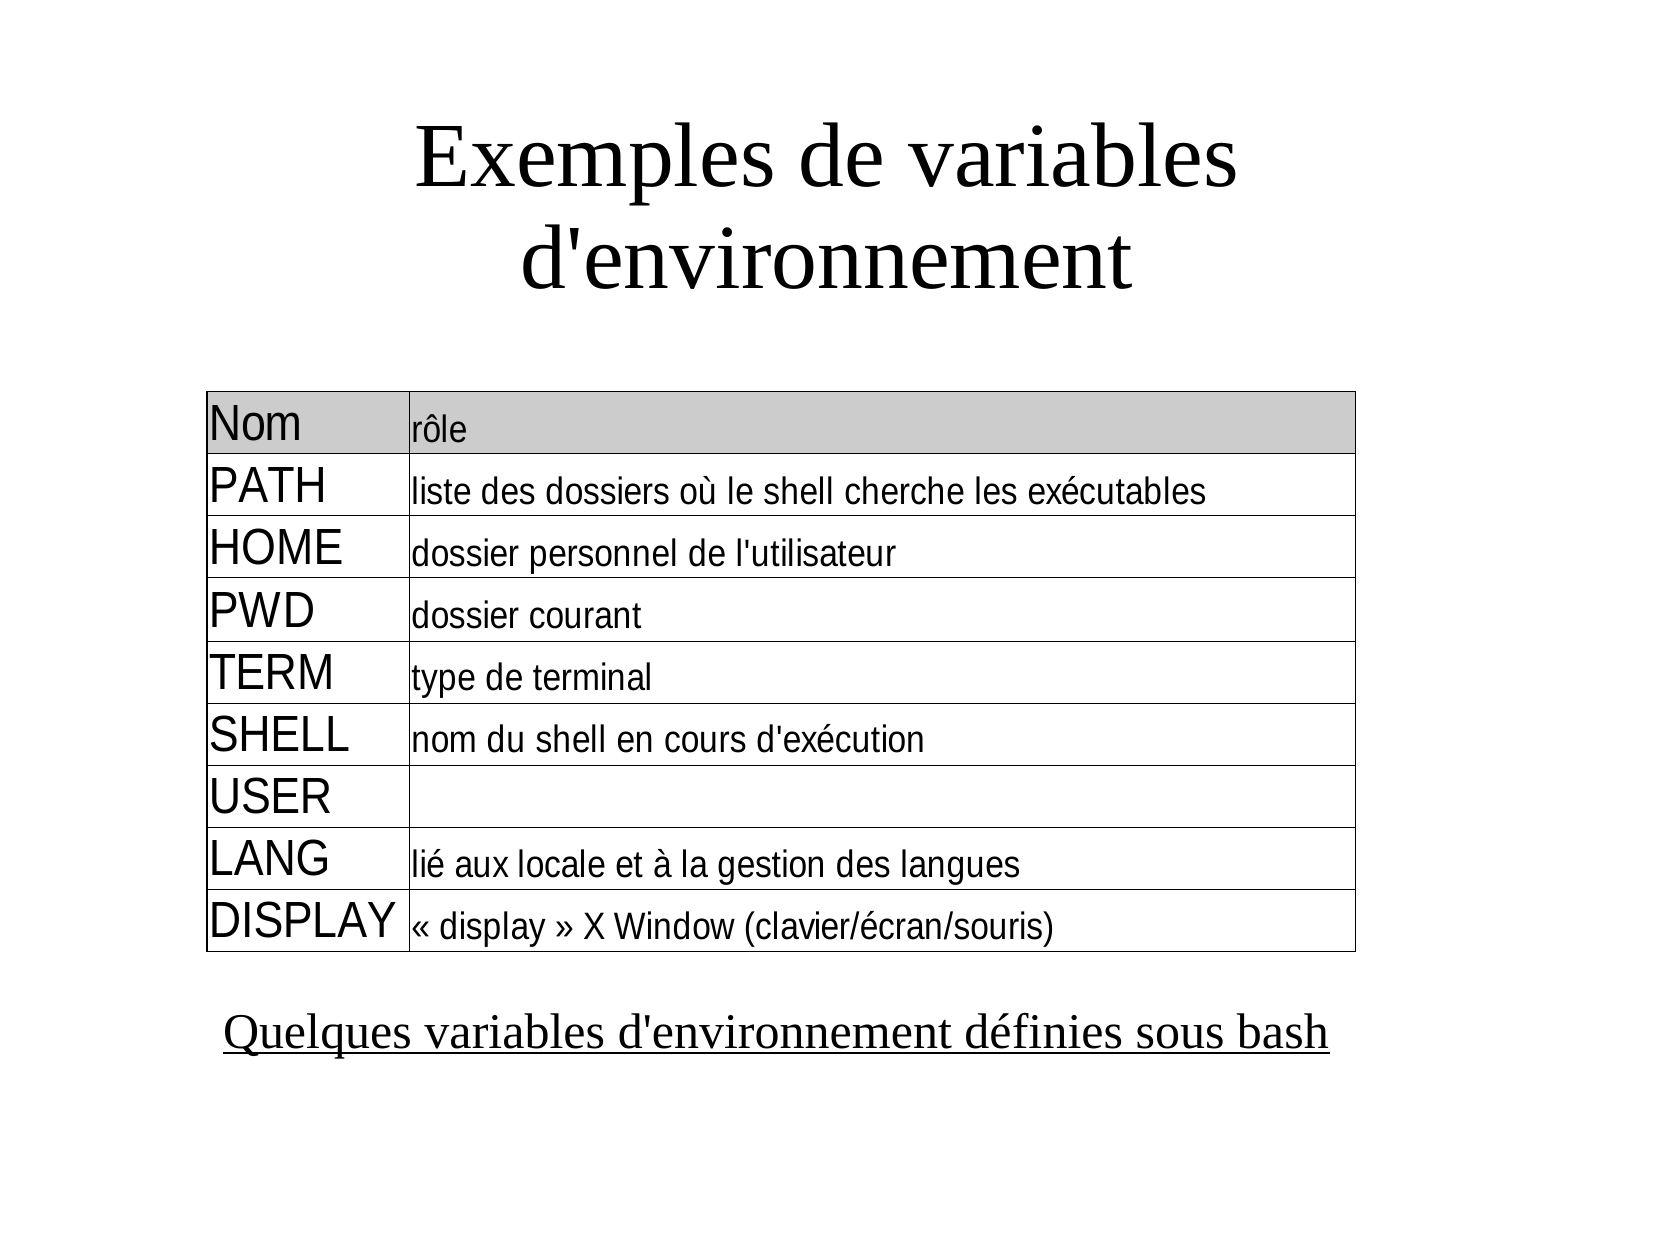

# Exemples de variables d'environnement
Quelques variables d'environnement définies sous bash